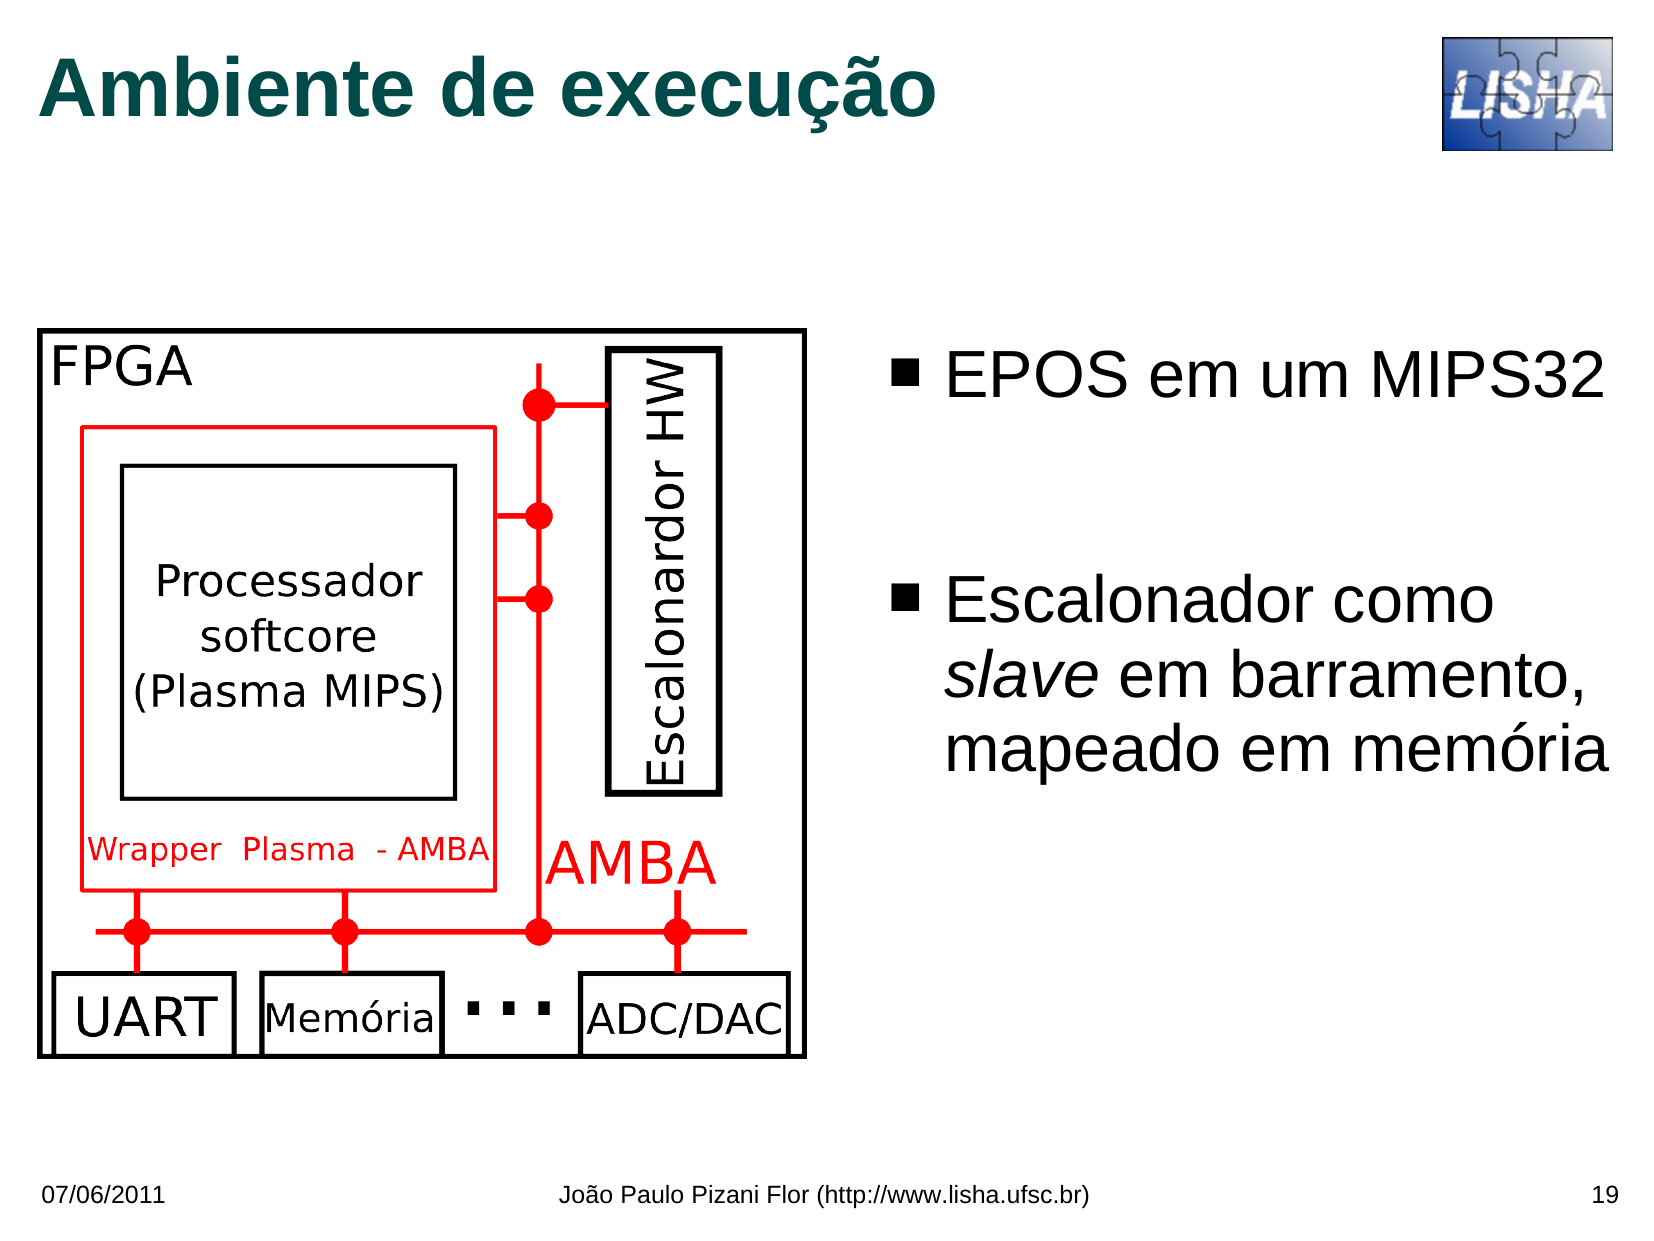

# Ambiente de execução
EPOS em um MIPS32
Escalonador como slave em barramento, mapeado em memória